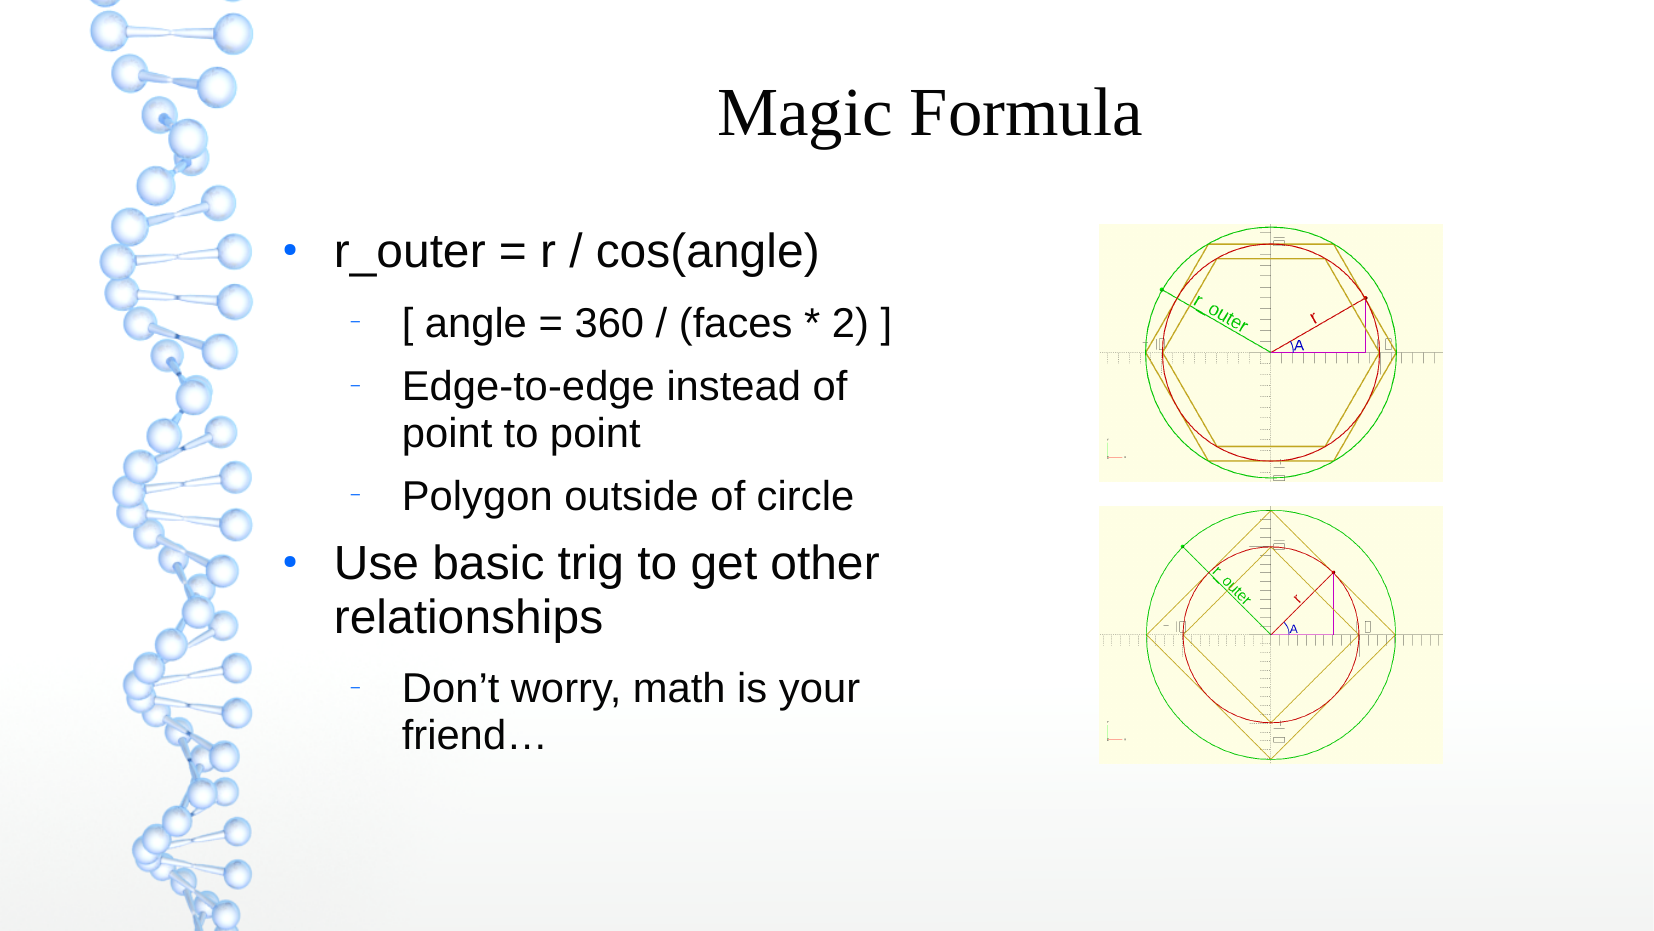

# Magic Formula
r_outer = r / cos(angle)
[ angle = 360 / (faces * 2) ]
Edge-to-edge instead of point to point
Polygon outside of circle
Use basic trig to get other relationships
Don’t worry, math is your friend…